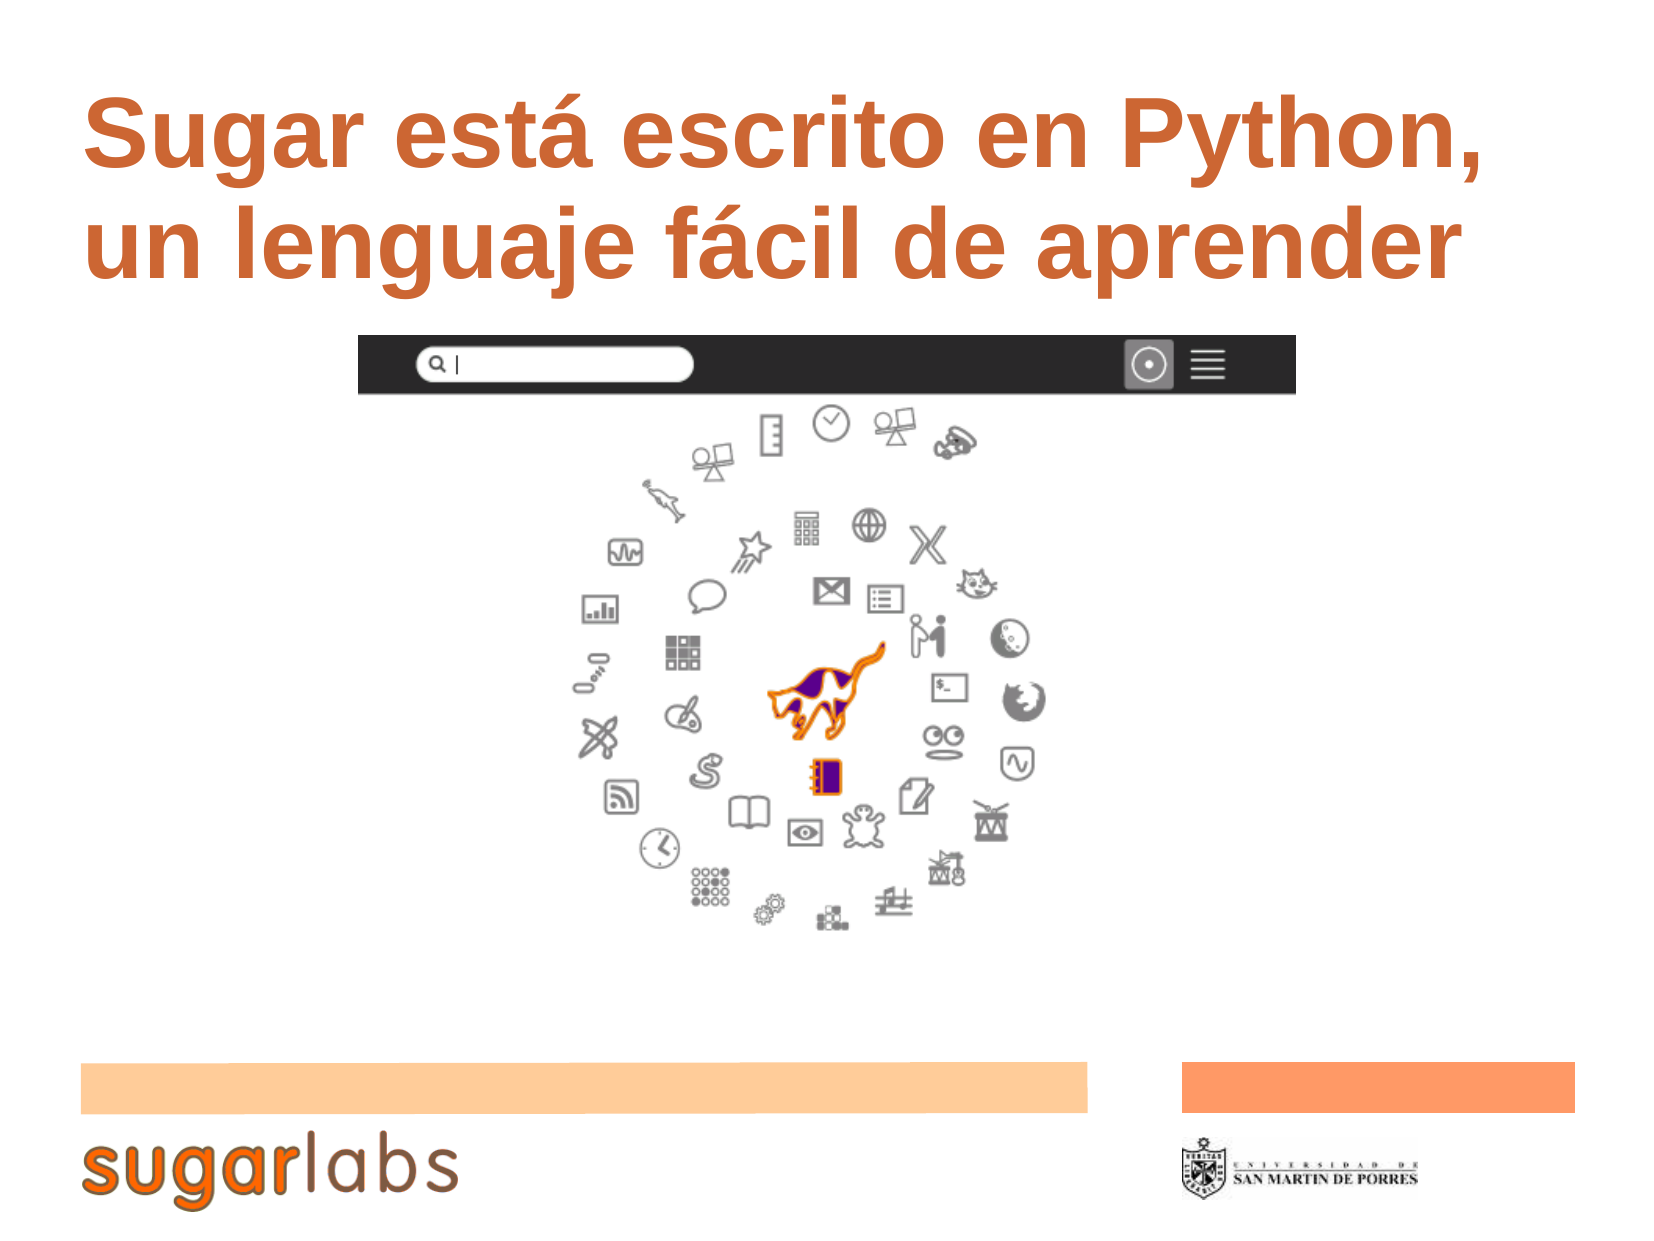

# Sugar está escrito en Python, un lenguaje fácil de aprender